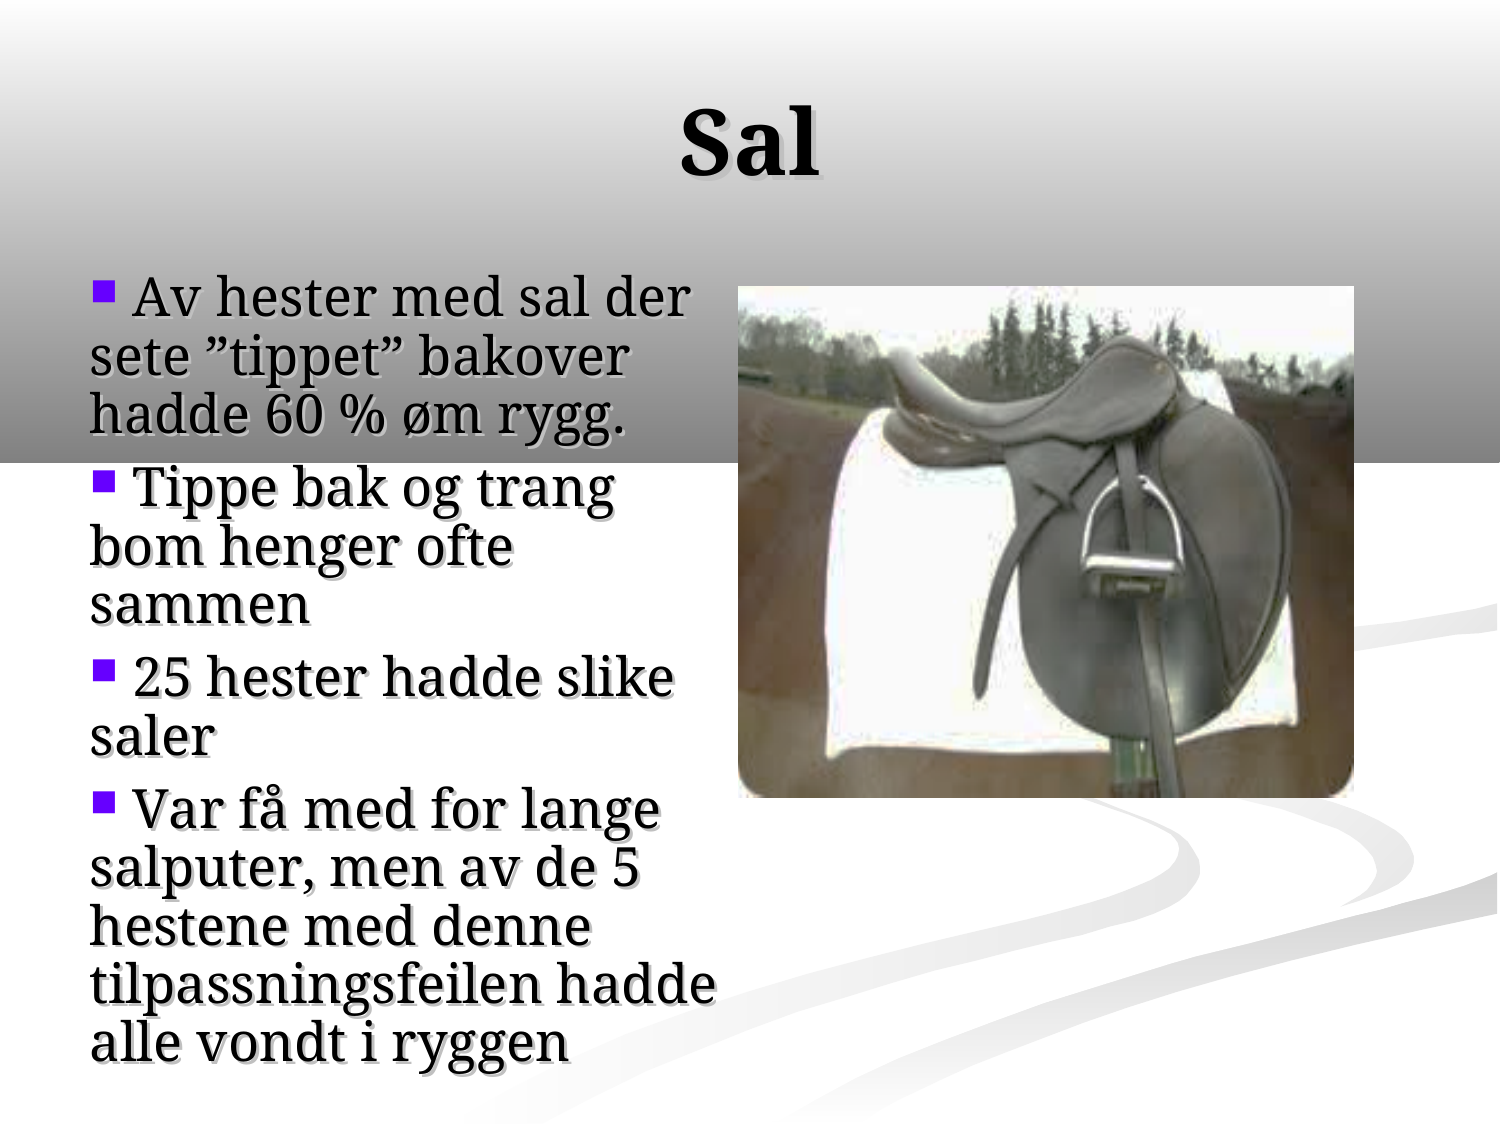

# Sal
 Av hester med sal der sete ”tippet” bakover hadde 60 % øm rygg.
 Tippe bak og trang bom henger ofte sammen
 25 hester hadde slike saler
 Var få med for lange salputer, men av de 5 hestene med denne tilpassningsfeilen hadde alle vondt i ryggen